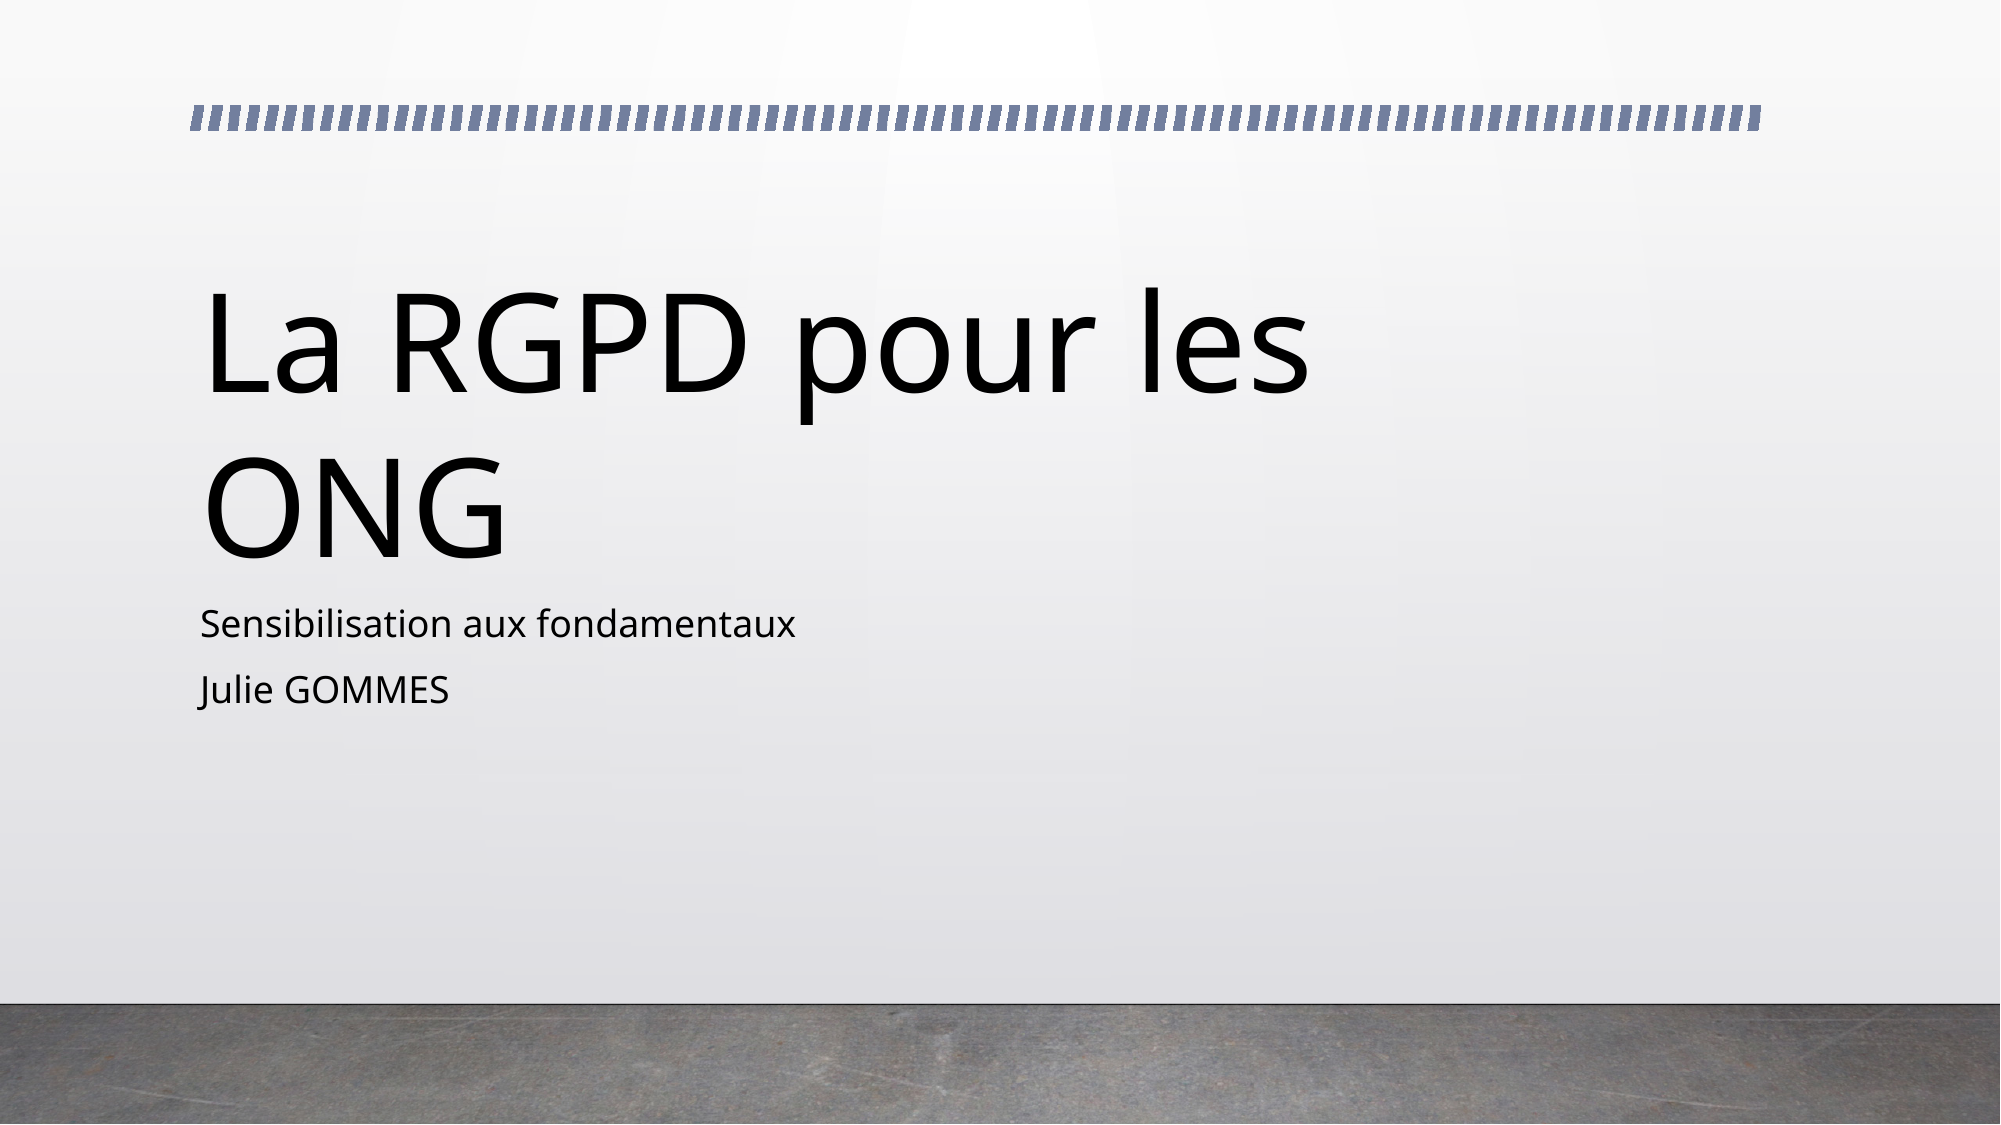

# La RGPD pour les ONG
Sensibilisation aux fondamentaux
Julie GOMMES